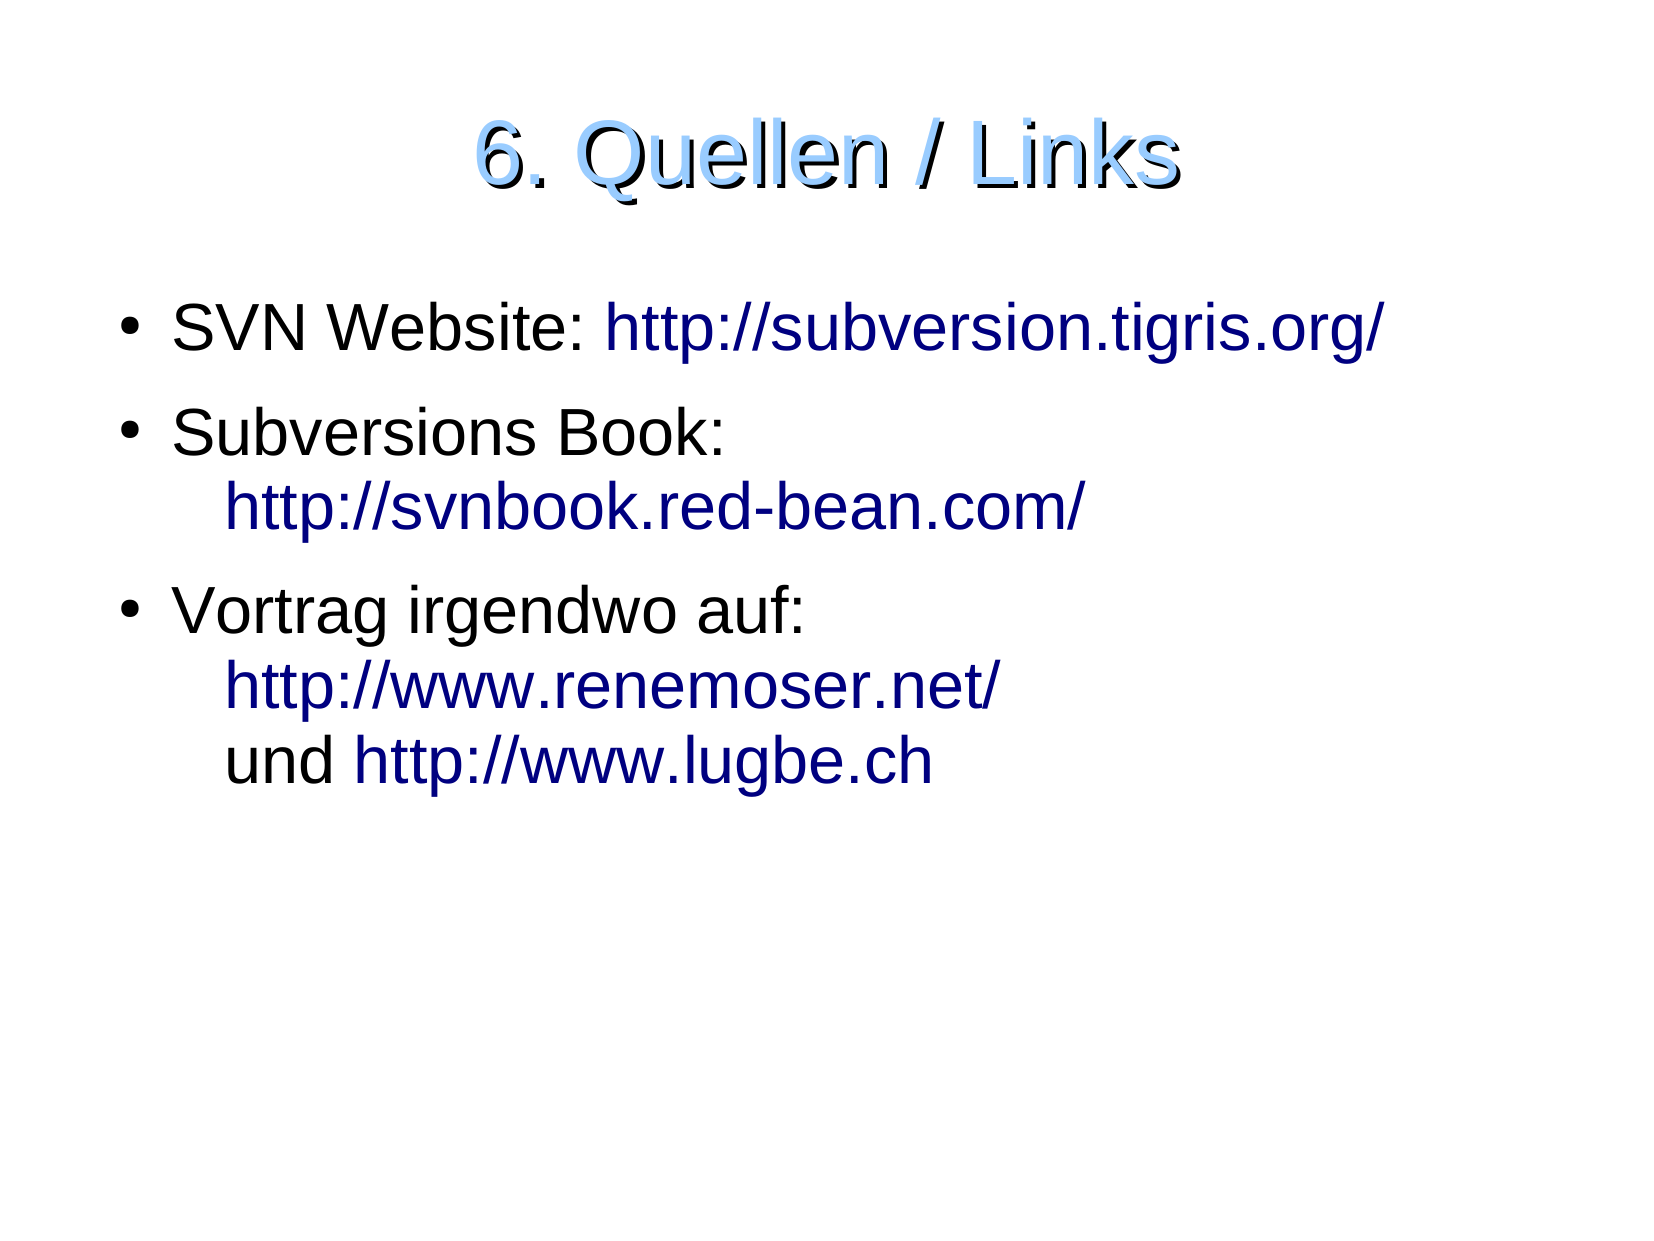

# 6. Quellen / Links
SVN Website: http://subversion.tigris.org/
Subversions Book: http://svnbook.red-bean.com/
Vortrag irgendwo auf: http://www.renemoser.net/
und http://www.lugbe.ch